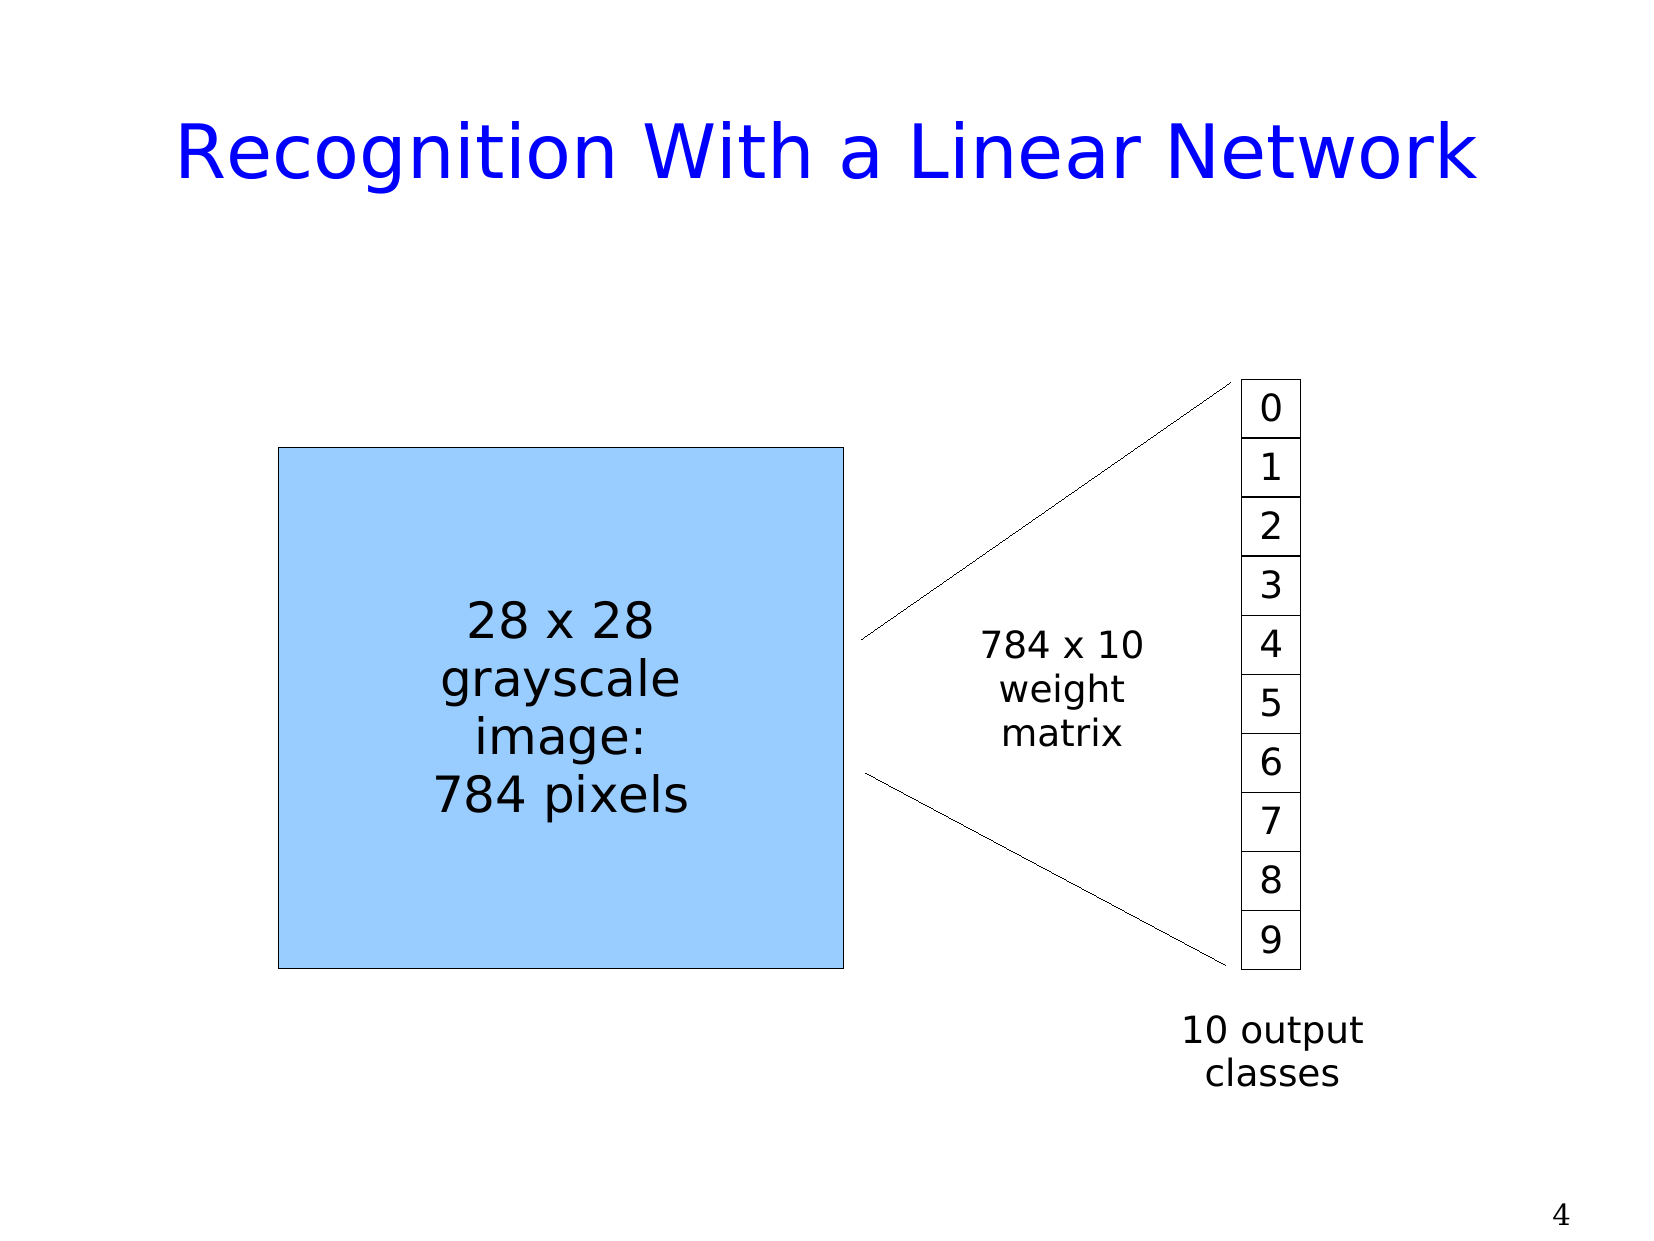

# Recognition With a Linear Network
0
1
28 x 28
grayscale
image:
784 pixels
2
3
4
784 x 10
weight
matrix
5
6
7
8
9
10 output
classes
4